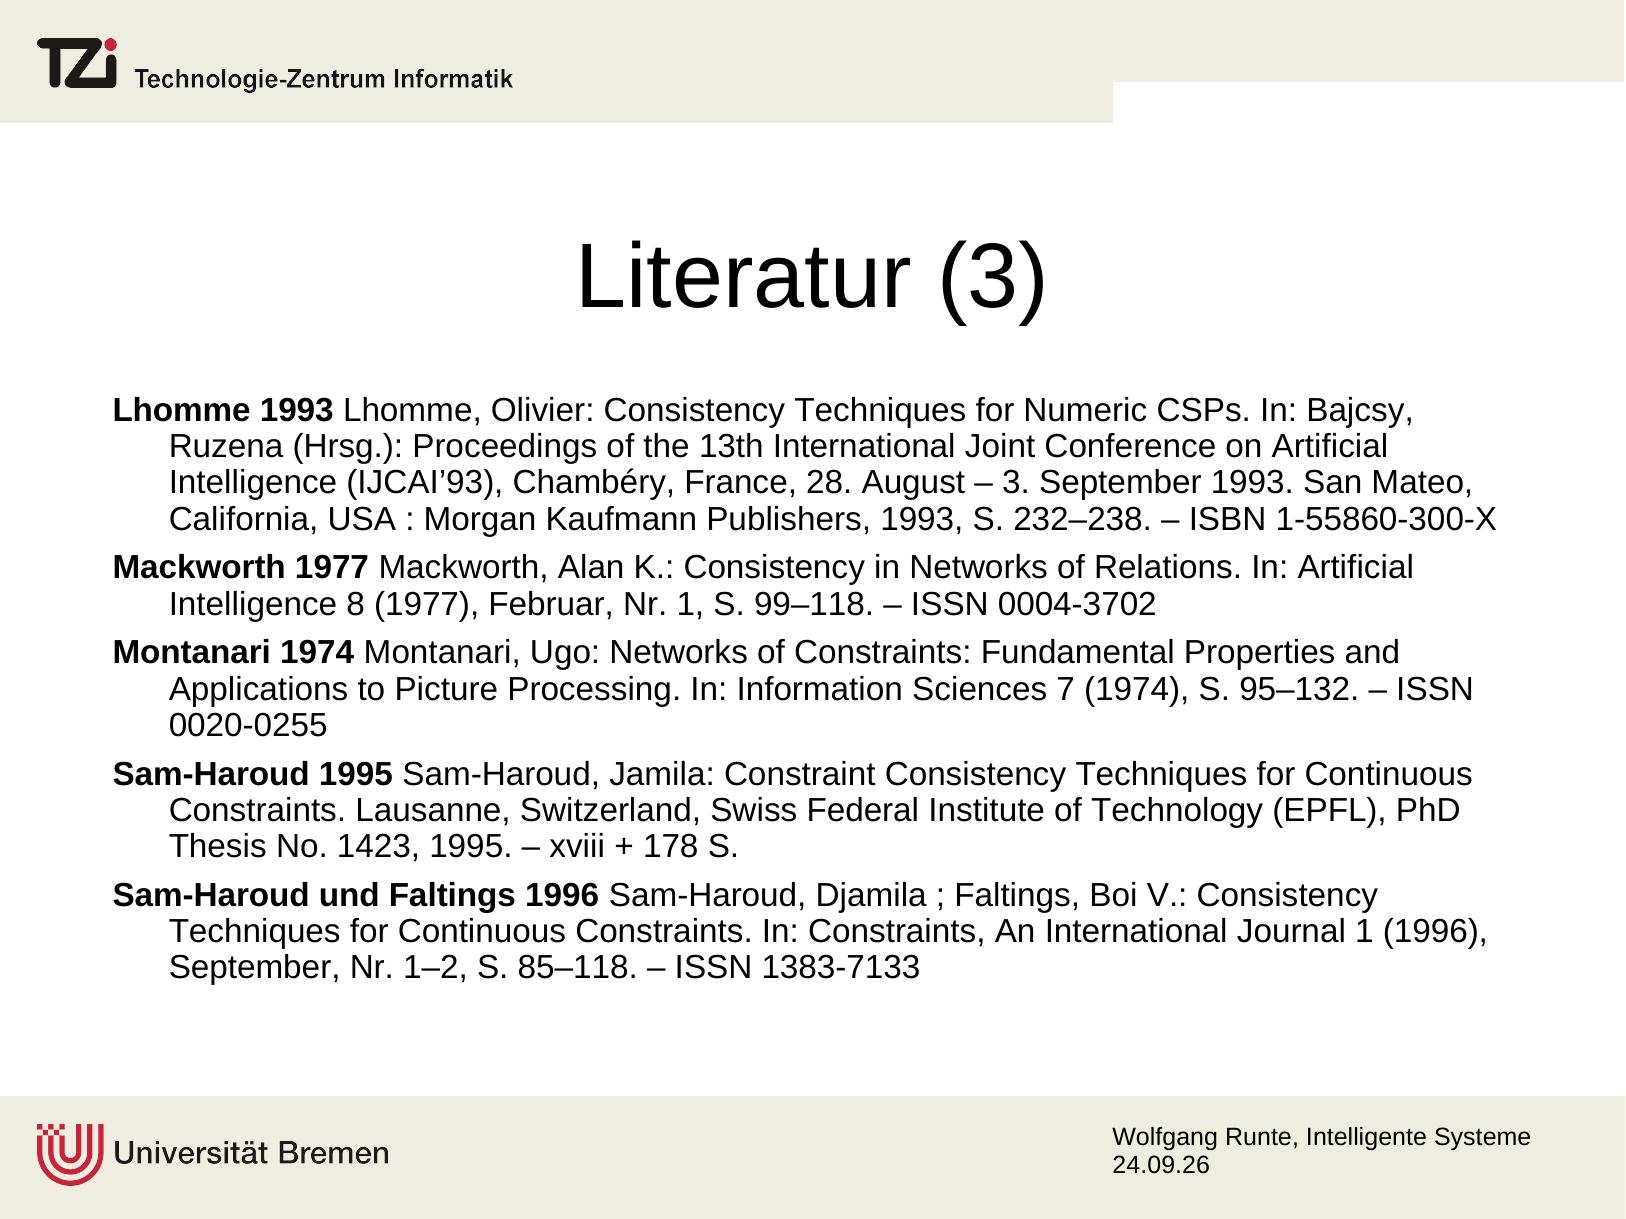

# Literatur (3)
Lhomme 1993 Lhomme, Olivier: Consistency Techniques for Numeric CSPs. In: Bajcsy, Ruzena (Hrsg.): Proceedings of the 13th International Joint Conference on Artificial Intelligence (IJCAI’93), Chambéry, France, 28. August – 3. September 1993. San Mateo, California, USA : Morgan Kaufmann Publishers, 1993, S. 232–238. – ISBN 1-55860-300-X
Mackworth 1977 Mackworth, Alan K.: Consistency in Networks of Relations. In: Artificial Intelligence 8 (1977), Februar, Nr. 1, S. 99–118. – ISSN 0004-3702
Montanari 1974 Montanari, Ugo: Networks of Constraints: Fundamental Properties and Applications to Picture Processing. In: Information Sciences 7 (1974), S. 95–132. – ISSN 0020-0255
Sam-Haroud 1995 Sam-Haroud, Jamila: Constraint Consistency Techniques for Continuous Constraints. Lausanne, Switzerland, Swiss Federal Institute of Technology (EPFL), PhD Thesis No. 1423, 1995. – xviii + 178 S.
Sam-Haroud und Faltings 1996 Sam-Haroud, Djamila ; Faltings, Boi V.: Consistency Techniques for Continuous Constraints. In: Constraints, An International Journal 1 (1996), September, Nr. 1–2, S. 85–118. – ISSN 1383-7133